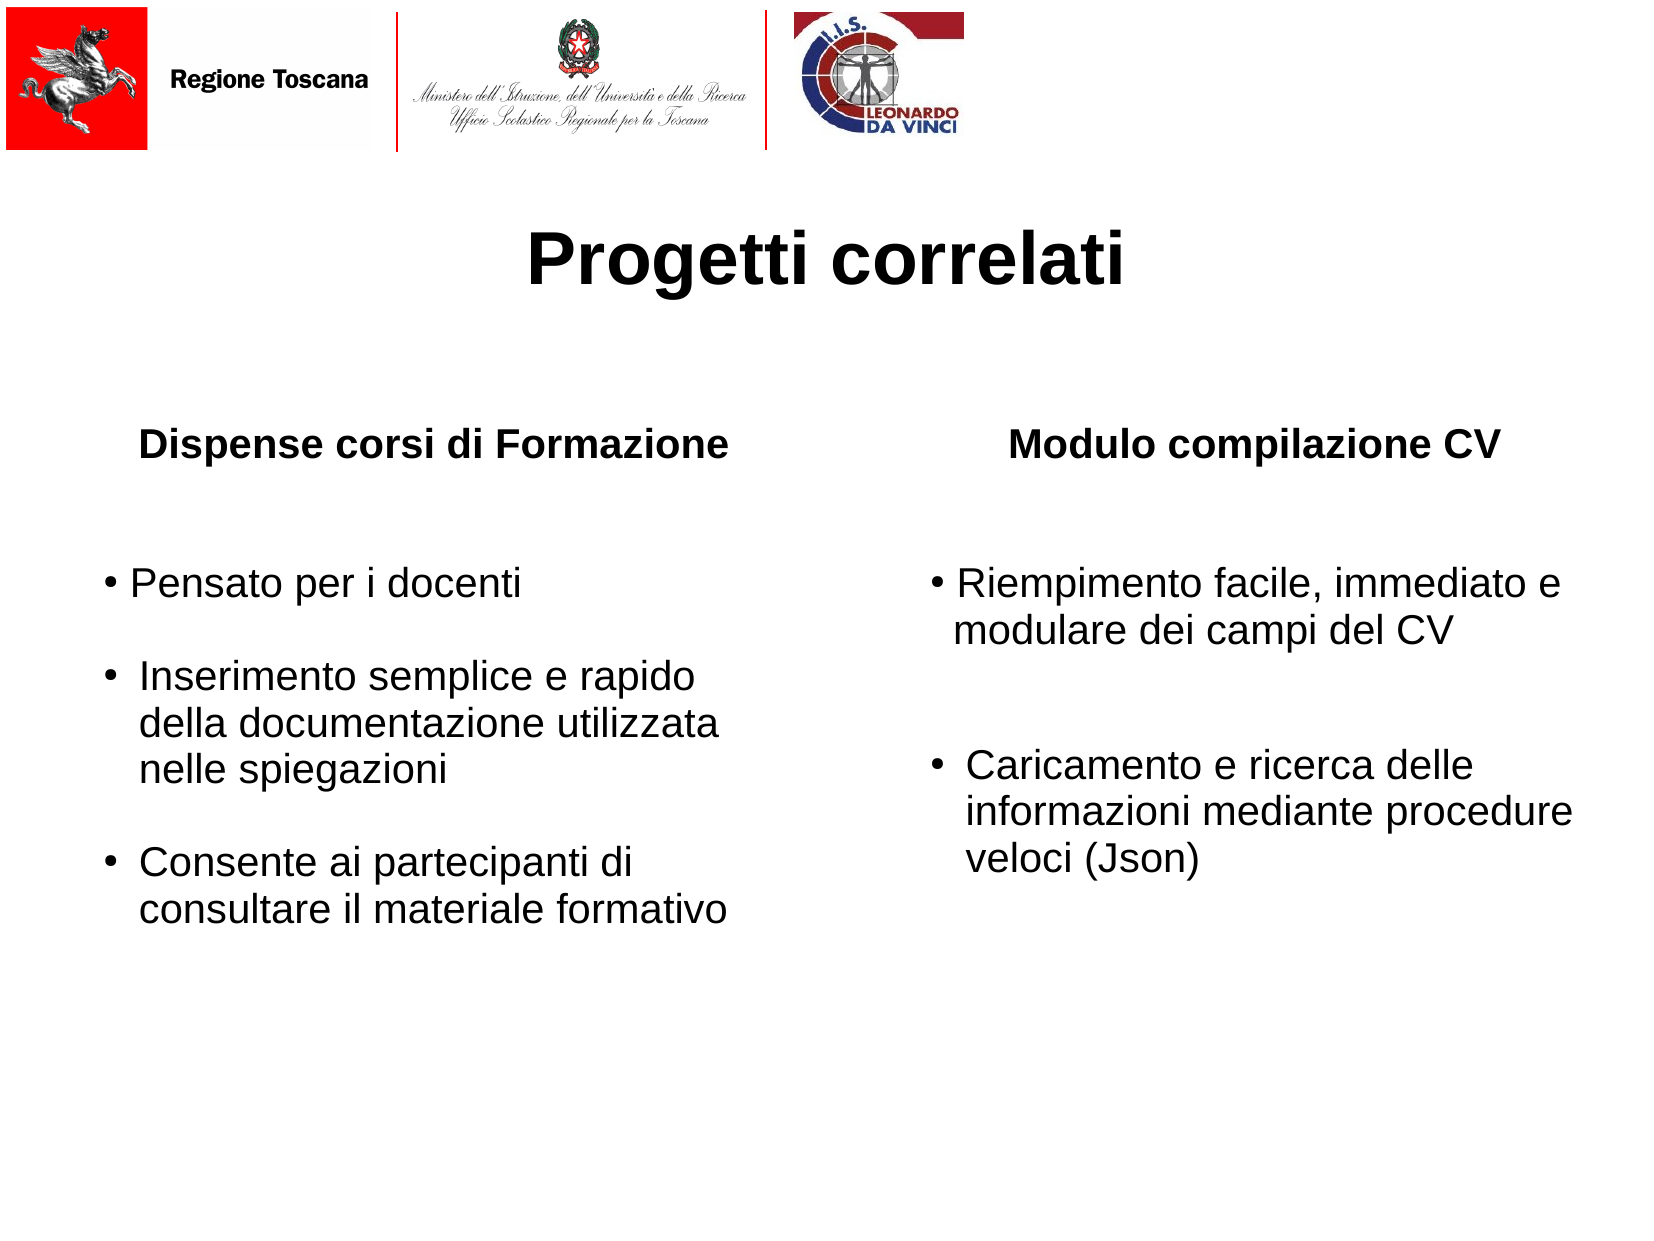

Progetti correlati
 Dispense corsi di Formazione
 Pensato per i docenti
Inserimento semplice e rapido della documentazione utilizzata nelle spiegazioni
Consente ai partecipanti di consultare il materiale formativo
Modulo compilazione CV
 Riempimento facile, immediato e modulare dei campi del CV
Caricamento e ricerca delle informazioni mediante procedure veloci (Json)